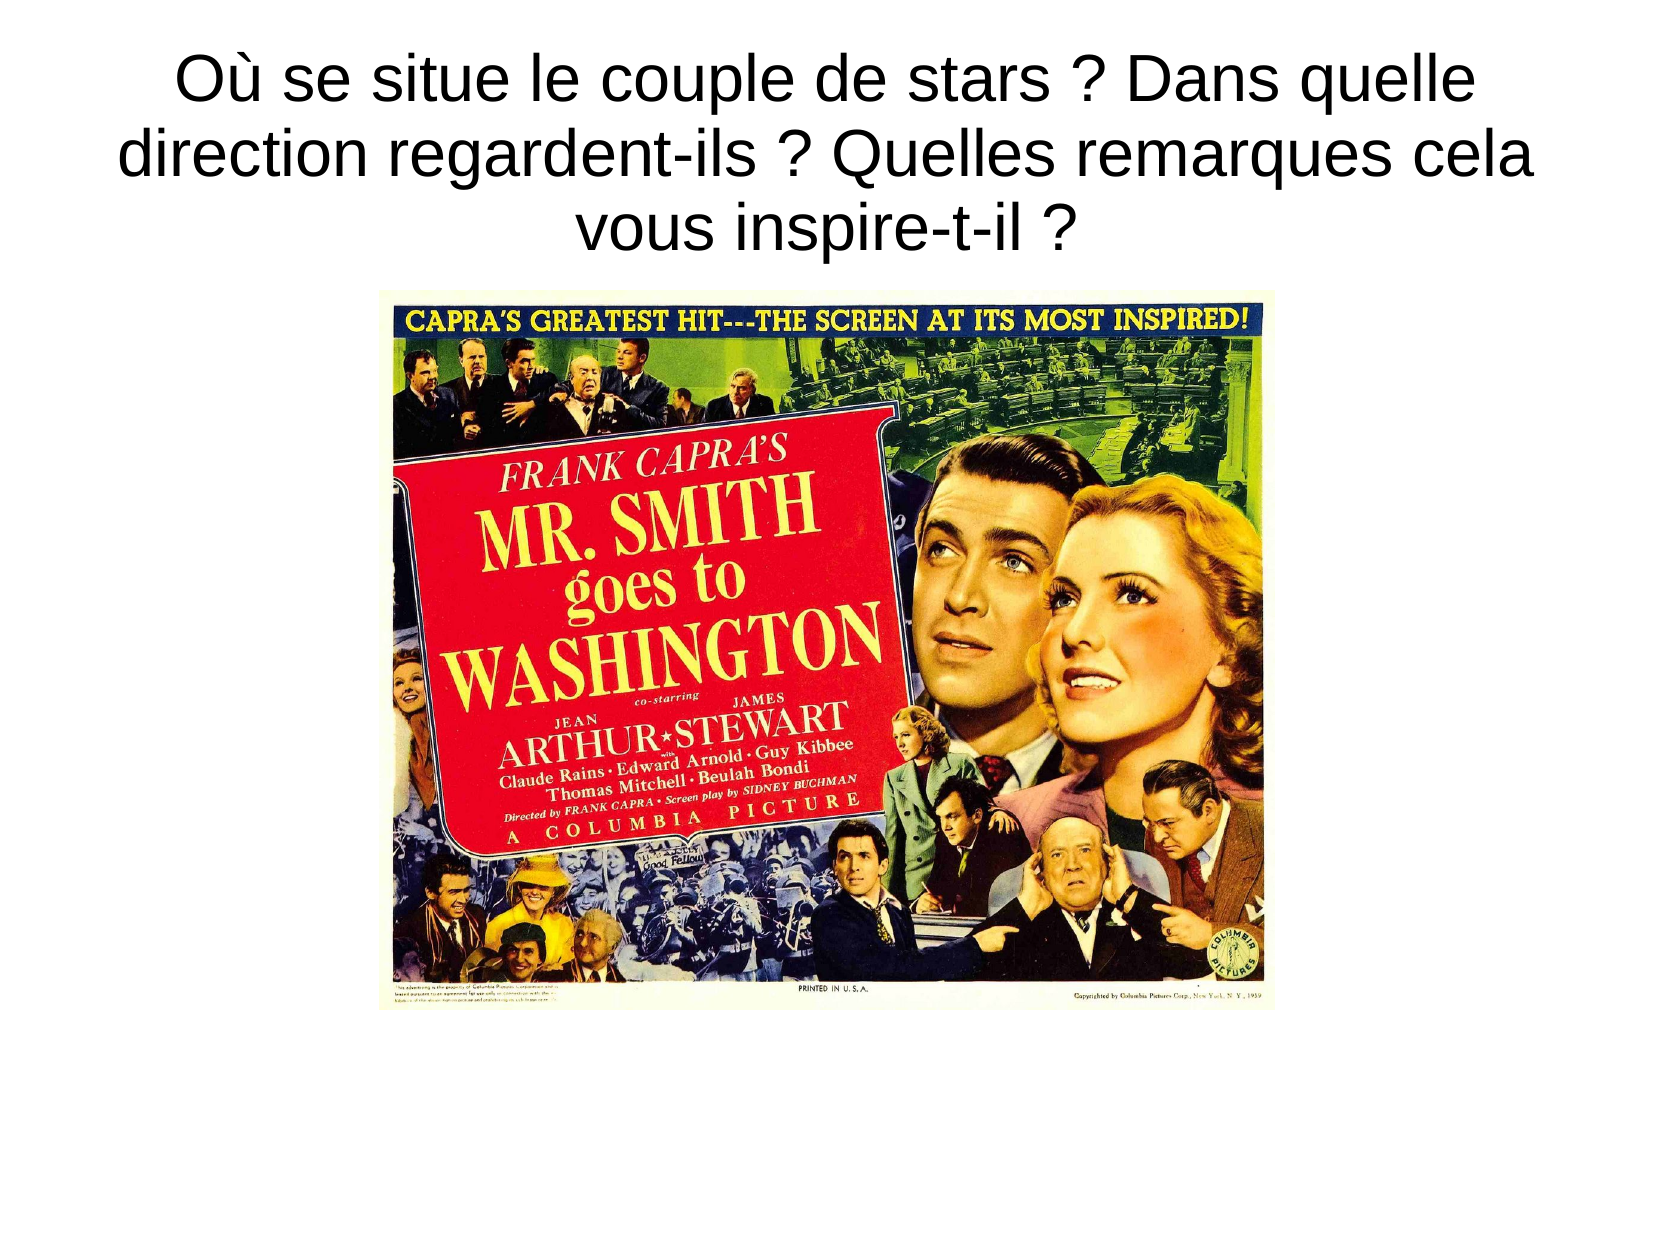

# Où se situe le couple de stars ? Dans quelle direction regardent-ils ? Quelles remarques cela vous inspire-t-il ?